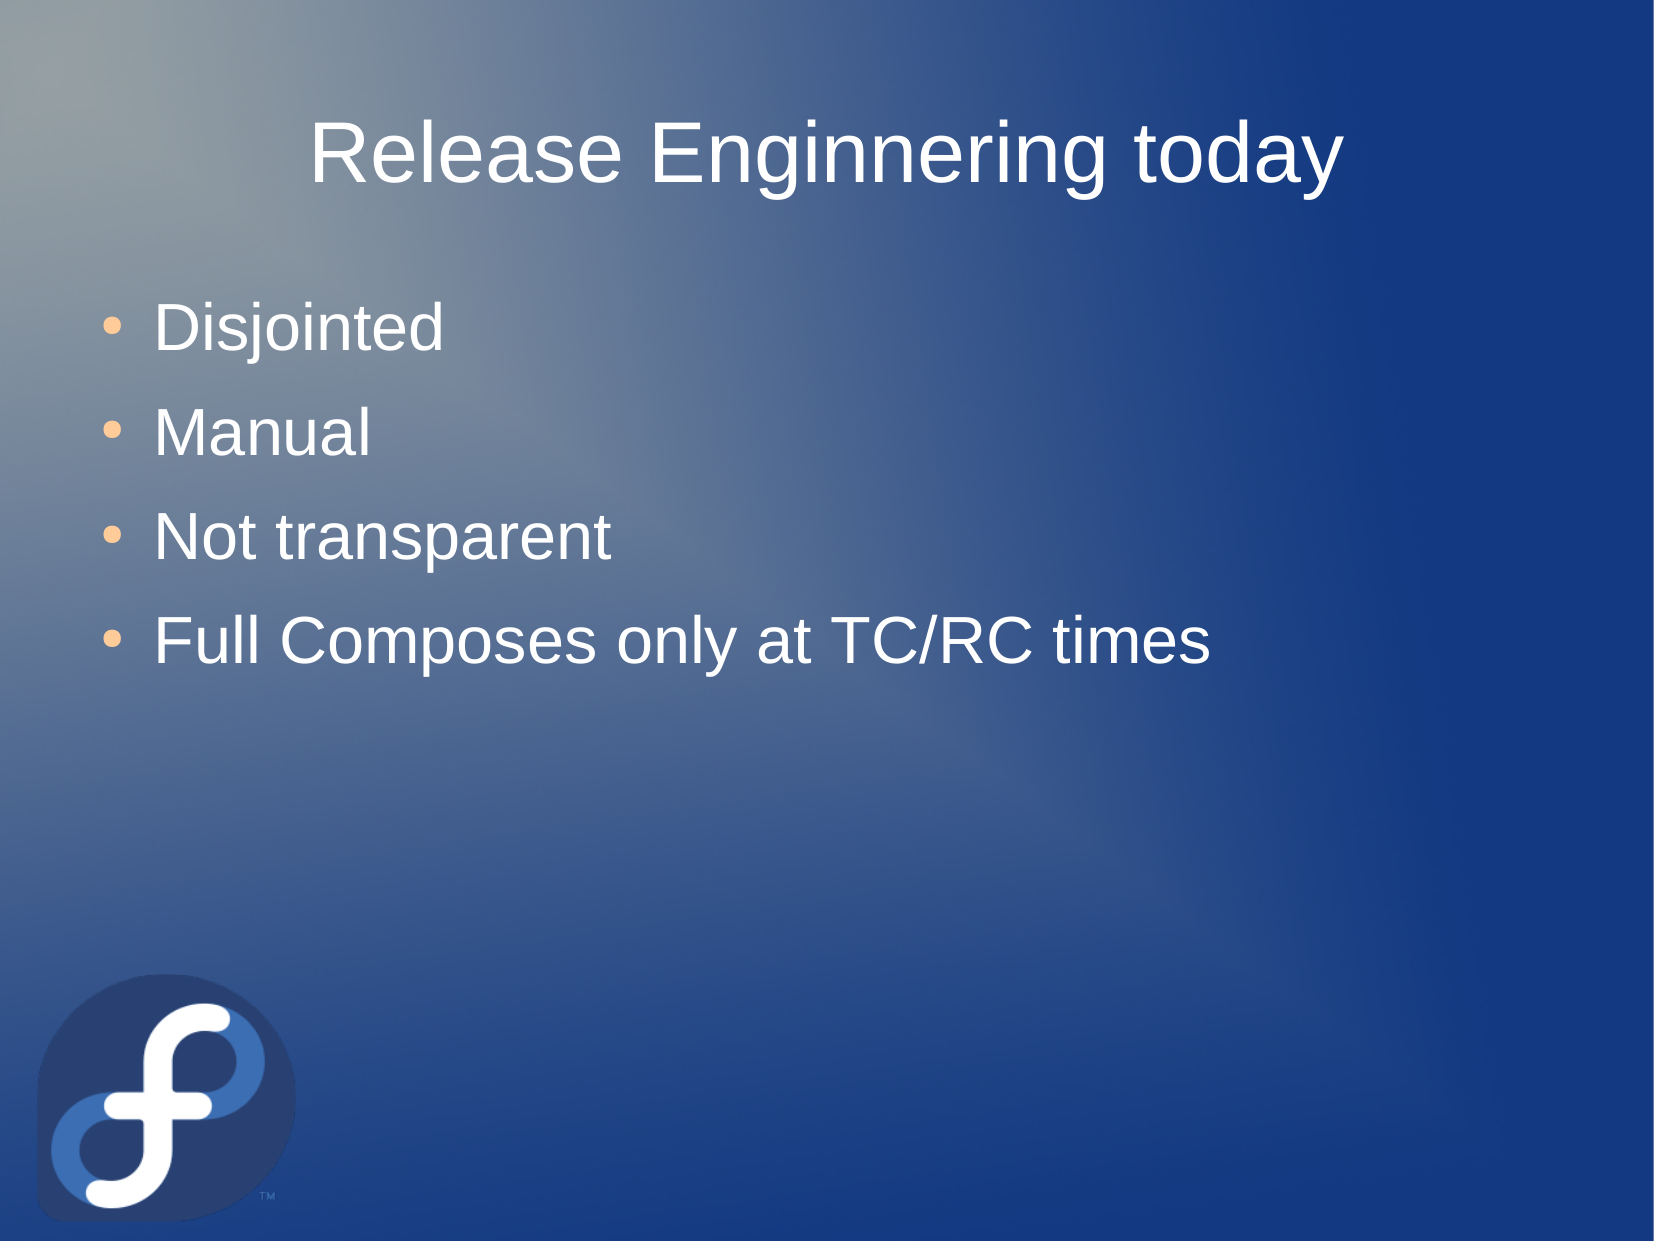

# Release Enginnering today
Disjointed
Manual
Not transparent
Full Composes only at TC/RC times